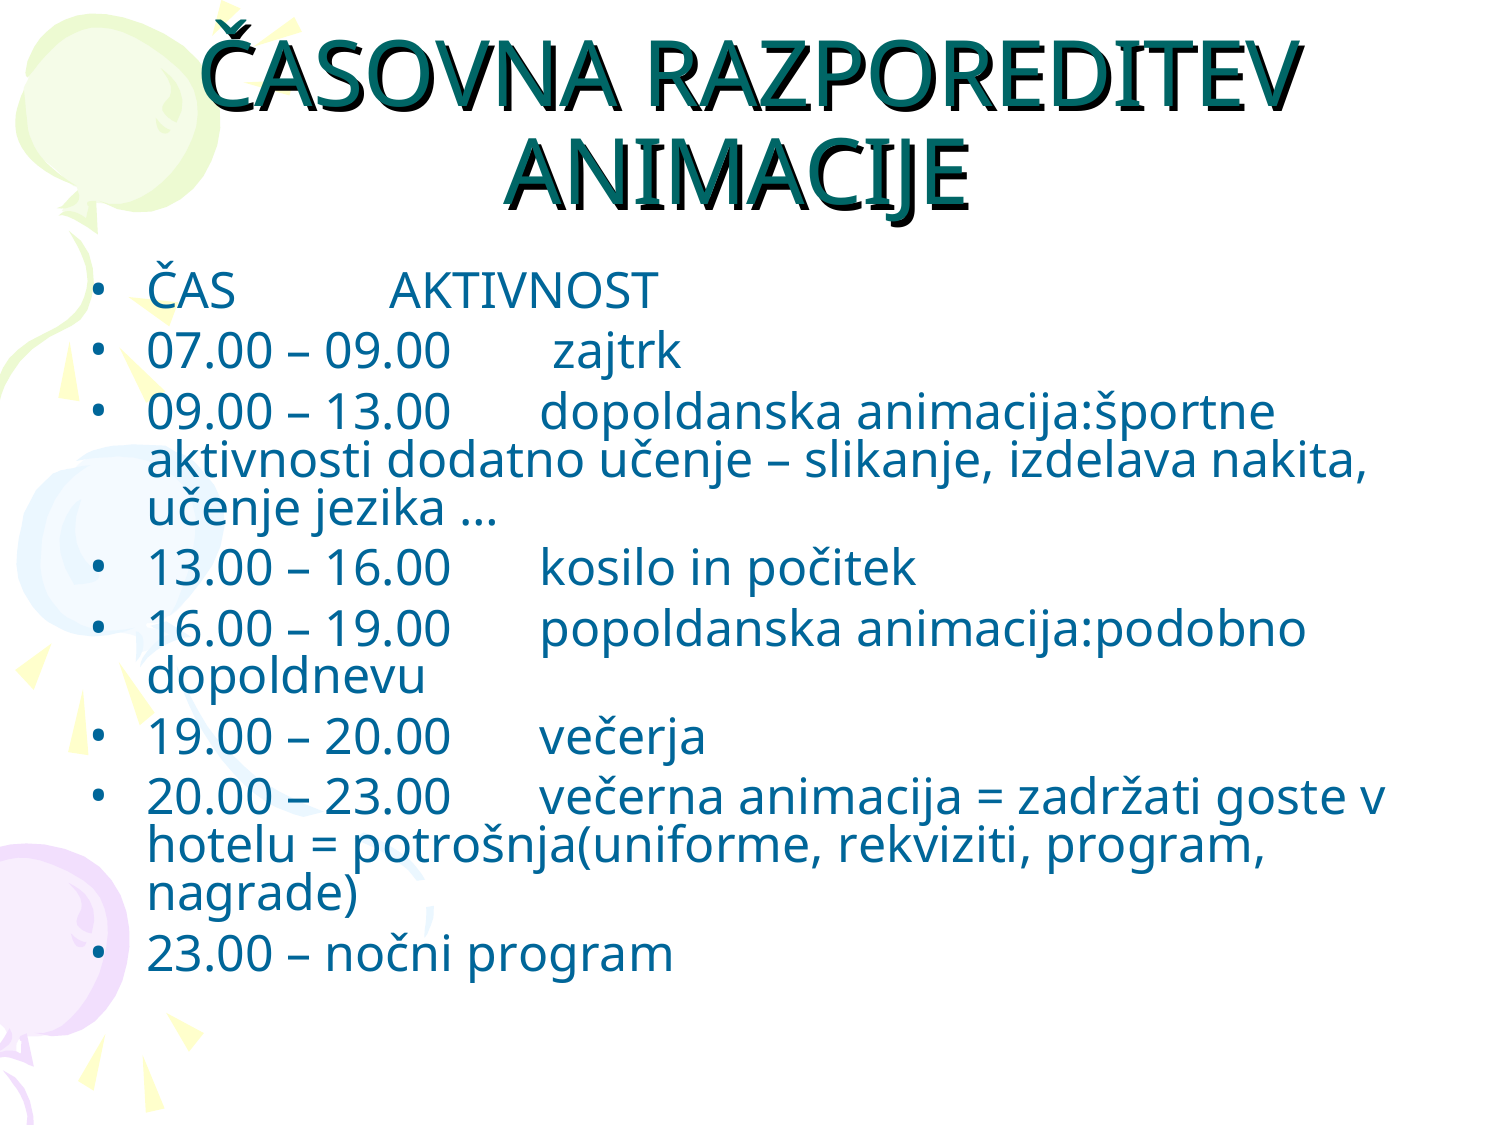

# ČASOVNA RAZPOREDITEV ANIMACIJE
ČAS		AKTIVNOST
07.00 – 09.00	 zajtrk
09.00 – 13.00	dopoldanska animacija:športne aktivnosti dodatno učenje – slikanje, izdelava nakita, učenje jezika …
13.00 – 16.00 	kosilo in počitek
16.00 – 19.00	popoldanska animacija:podobno dopoldnevu
19.00 – 20.00	večerja
20.00 – 23.00	večerna animacija = zadržati goste v hotelu = potrošnja(uniforme, rekviziti, program, nagrade)
23.00 – nočni program